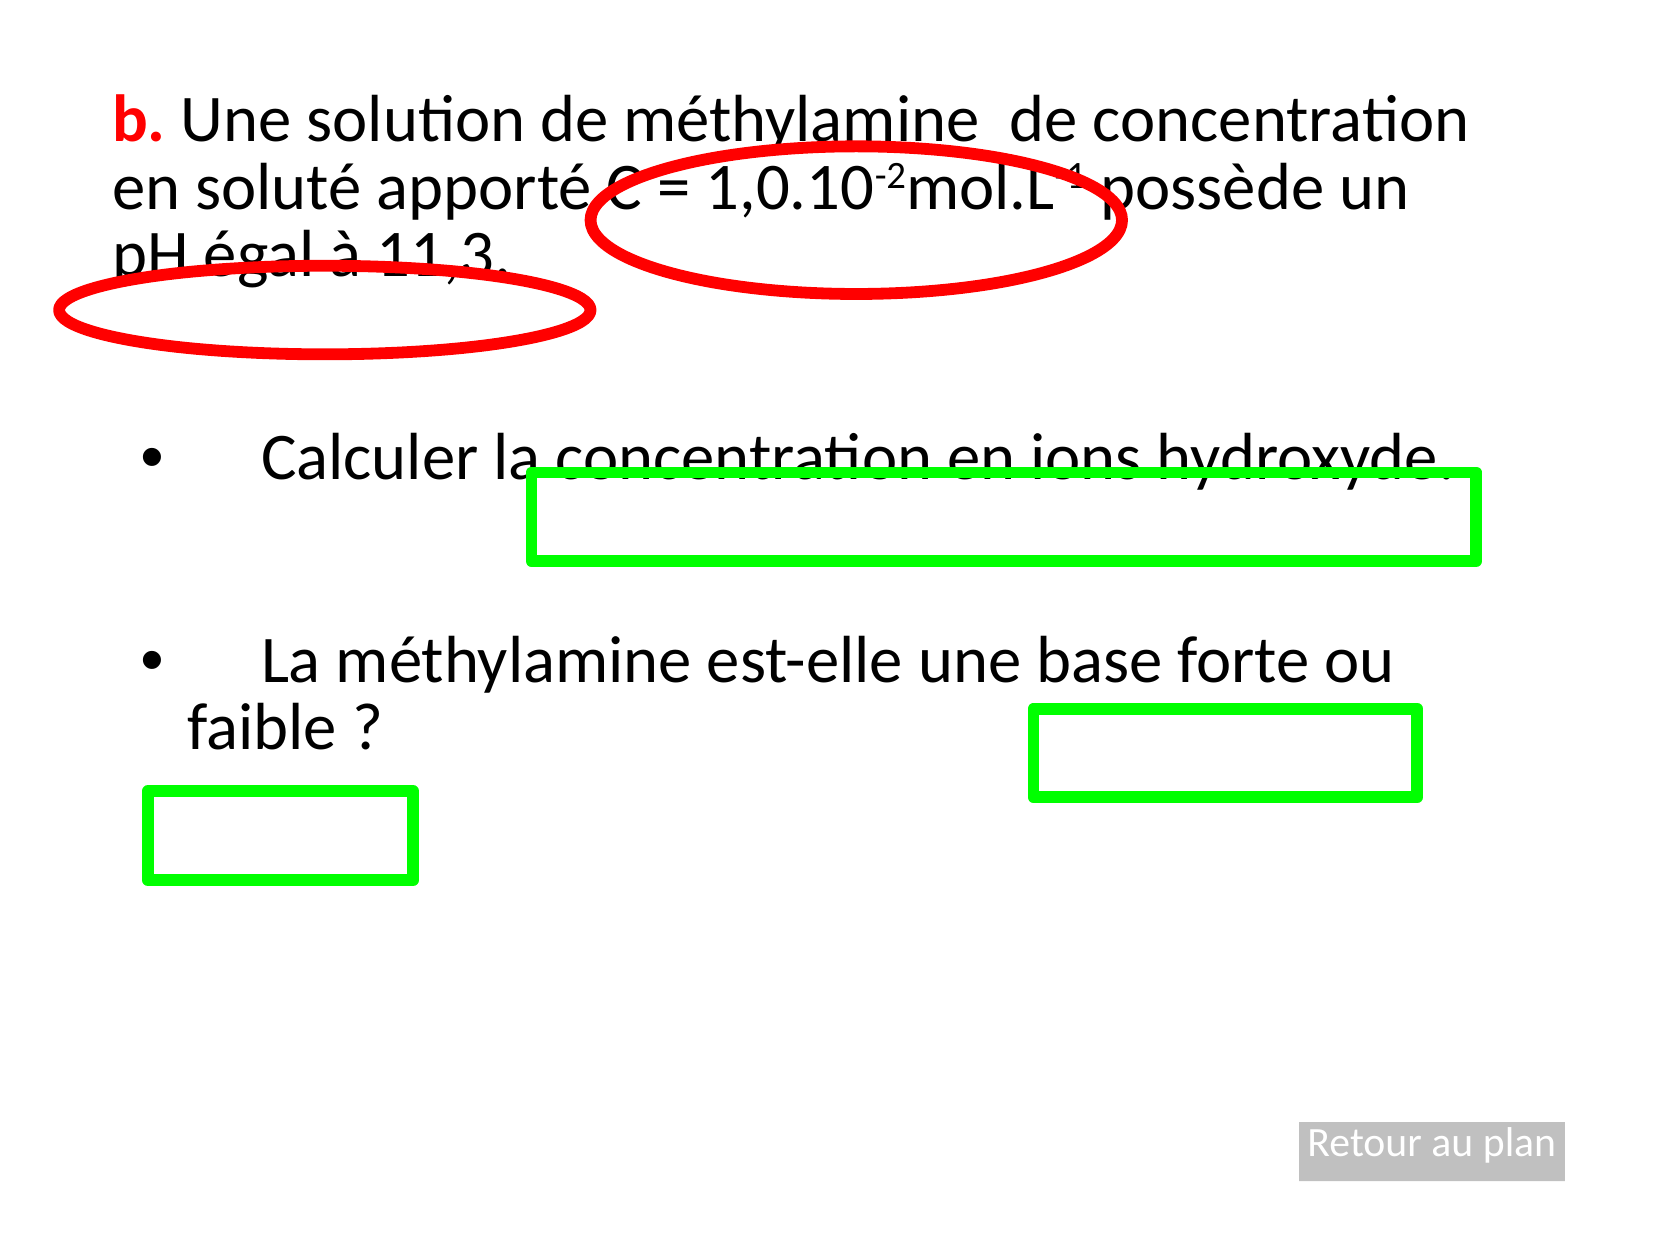

# b. Une solution de méthylamine de concentration en soluté apporté C = 1,0.10-2mol.L-1 possède un pH égal à 11,3.
•	Calculer la concentration en ions hydroxyde.
•	La méthylamine est-elle une base forte ou faible ?
Retour au plan